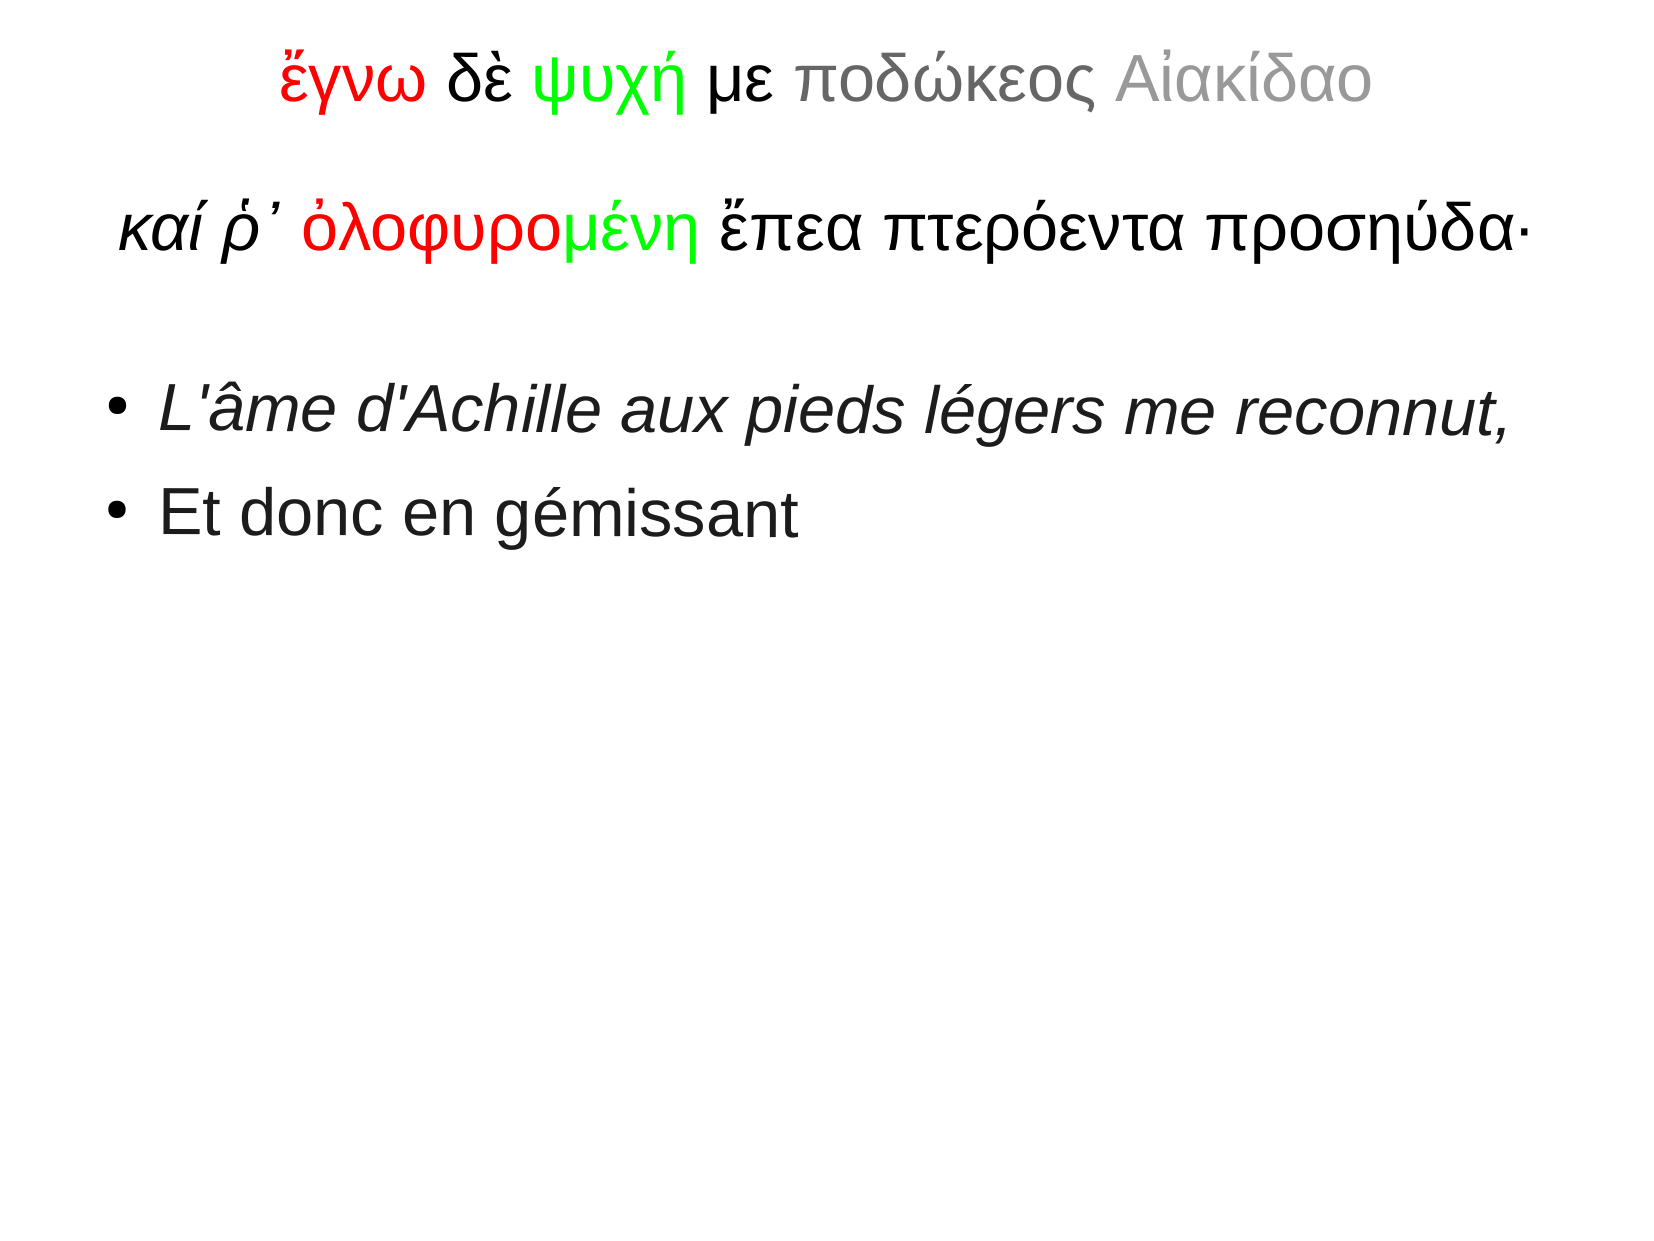

# ἔγνω δὲ ψυχή με ποδώκεος Αἰακίδαο καί ῥ᾽ ὀλοφυρομένη ἔπεα πτερόεντα προσηύδα·
L'âme d'Achille aux pieds légers me reconnut,
Et donc en gémissant